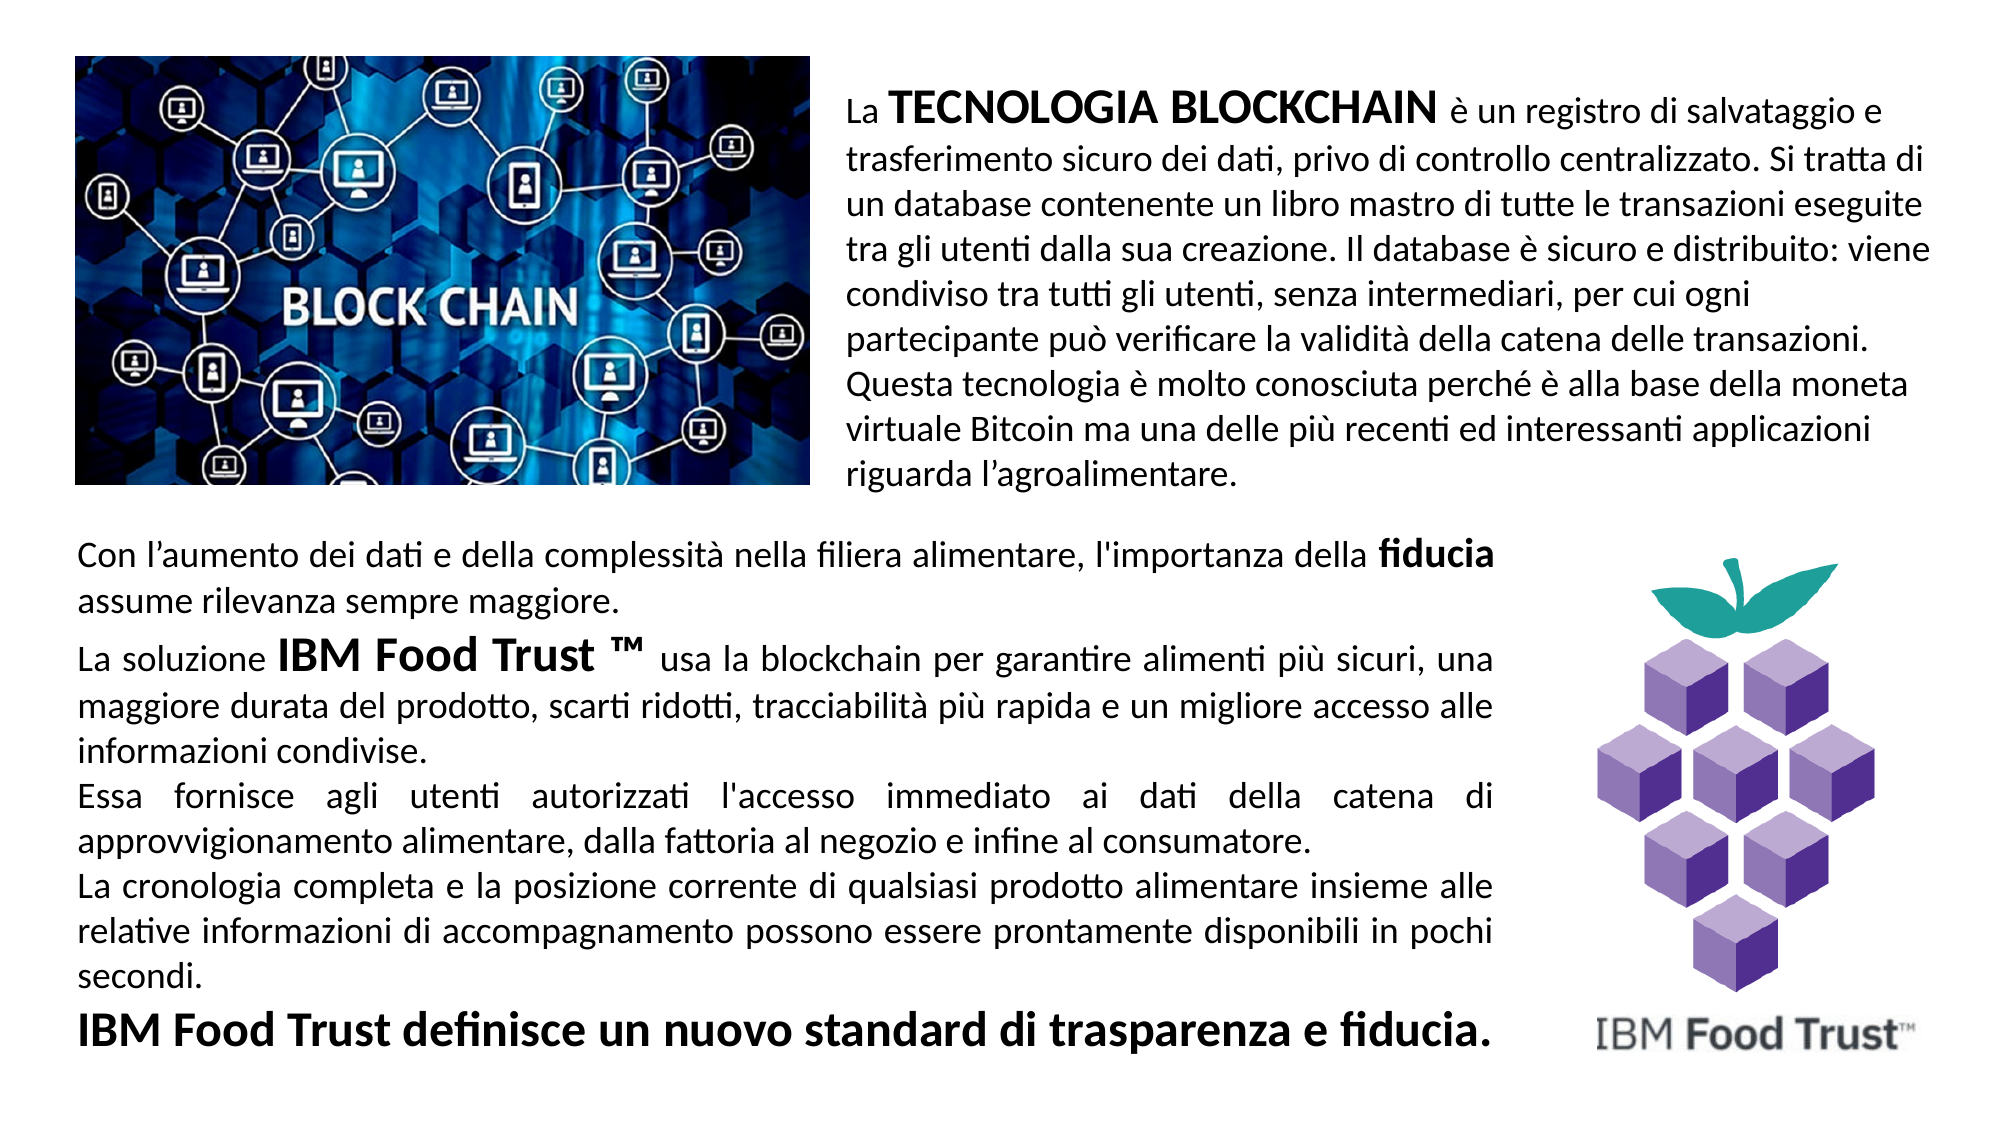

La TECNOLOGIA BLOCKCHAIN è un registro di salvataggio e trasferimento sicuro dei dati, privo di controllo centralizzato. Si tratta di un database contenente un libro mastro di tutte le transazioni eseguite tra gli utenti dalla sua creazione. Il database è sicuro e distribuito: viene condiviso tra tutti gli utenti, senza intermediari, per cui ogni partecipante può verificare la validità della catena delle transazioni.
Questa tecnologia è molto conosciuta perché è alla base della moneta virtuale Bitcoin ma una delle più recenti ed interessanti applicazioni riguarda l’agroalimentare.
Con l’aumento dei dati e della complessità nella filiera alimentare, l'importanza della fiducia assume rilevanza sempre maggiore.
La soluzione IBM Food Trust ™ usa la blockchain per garantire alimenti più sicuri, una maggiore durata del prodotto, scarti ridotti, tracciabilità più rapida e un migliore accesso alle informazioni condivise.
Essa fornisce agli utenti autorizzati l'accesso immediato ai dati della catena di approvvigionamento alimentare, dalla fattoria al negozio e infine al consumatore.
La cronologia completa e la posizione corrente di qualsiasi prodotto alimentare insieme alle relative informazioni di accompagnamento possono essere prontamente disponibili in pochi secondi.
IBM Food Trust definisce un nuovo standard di trasparenza e fiducia.